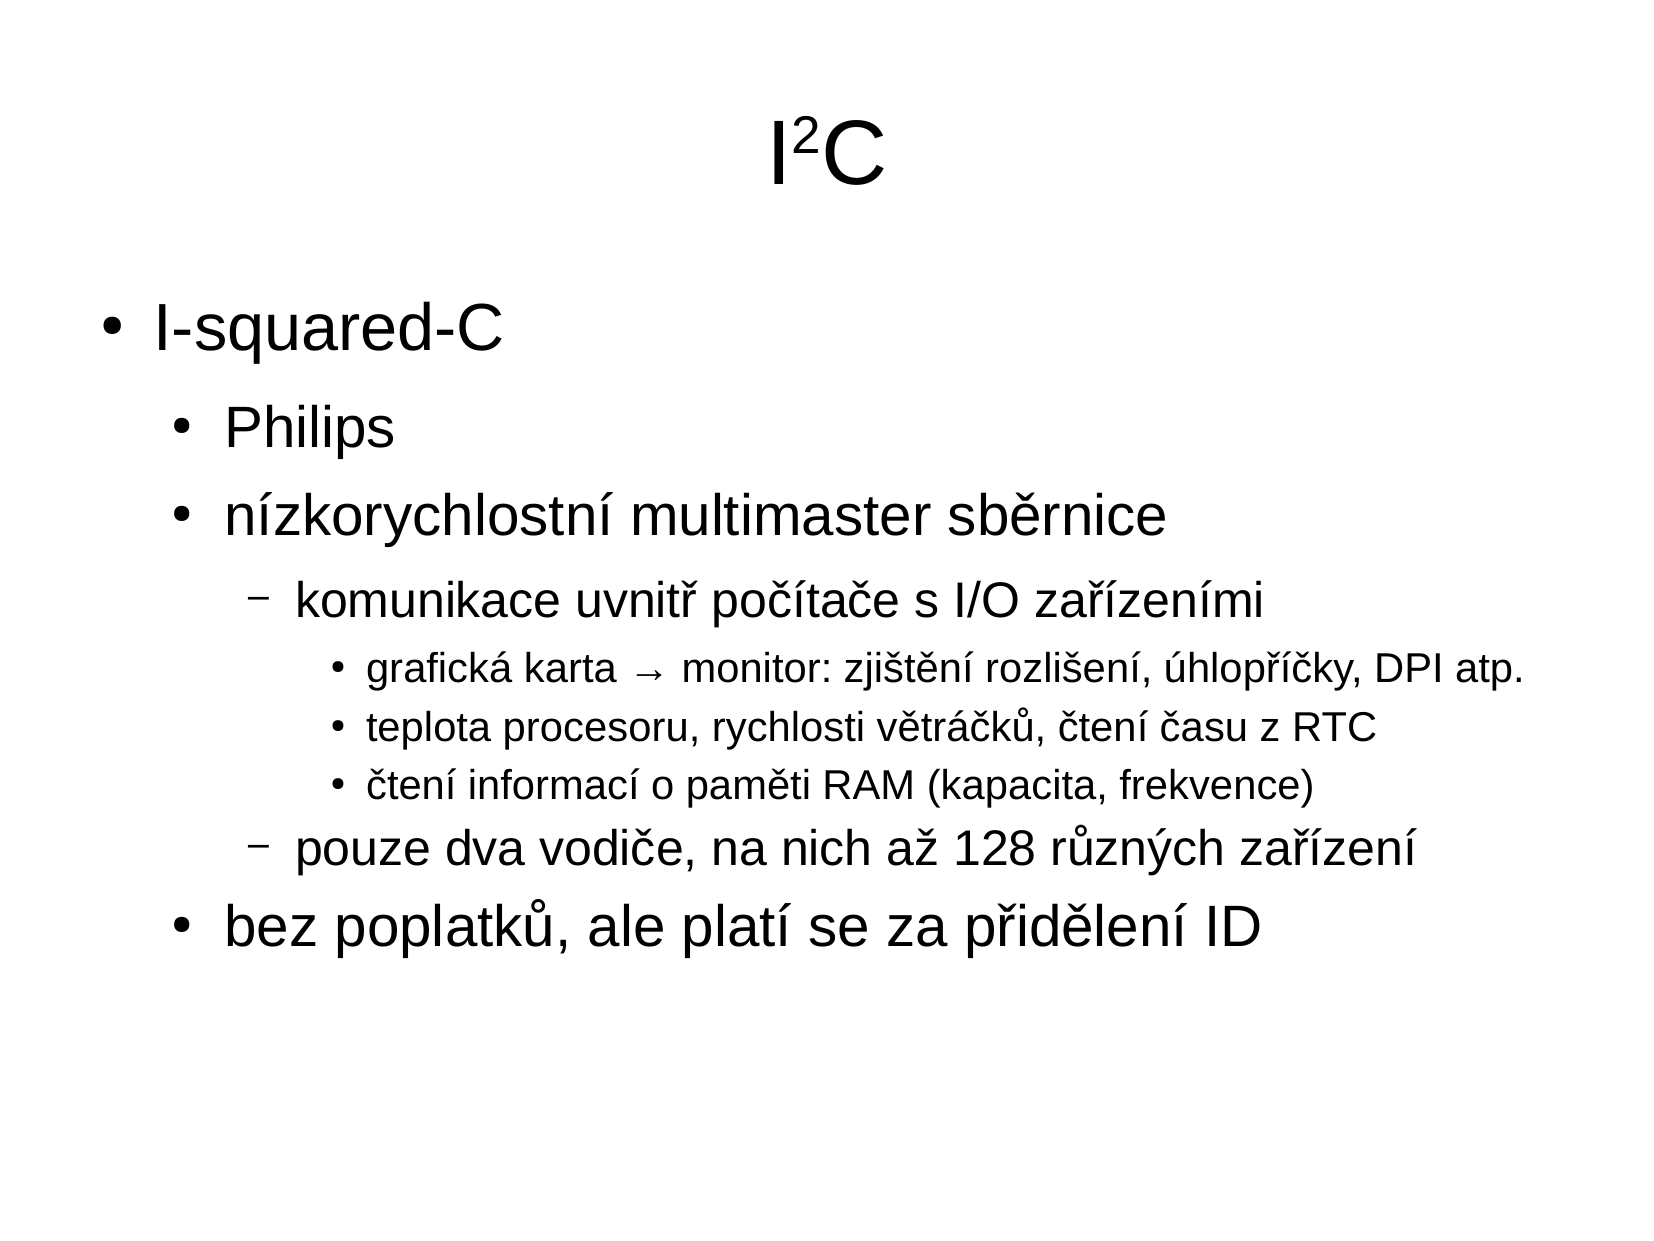

# I2C
I-squared-C
Philips
nízkorychlostní multimaster sběrnice
komunikace uvnitř počítače s I/O zařízeními
grafická karta → monitor: zjištění rozlišení, úhlopříčky, DPI atp.
teplota procesoru, rychlosti větráčků, čtení času z RTC
čtení informací o paměti RAM (kapacita, frekvence)
pouze dva vodiče, na nich až 128 různých zařízení
bez poplatků, ale platí se za přidělení ID